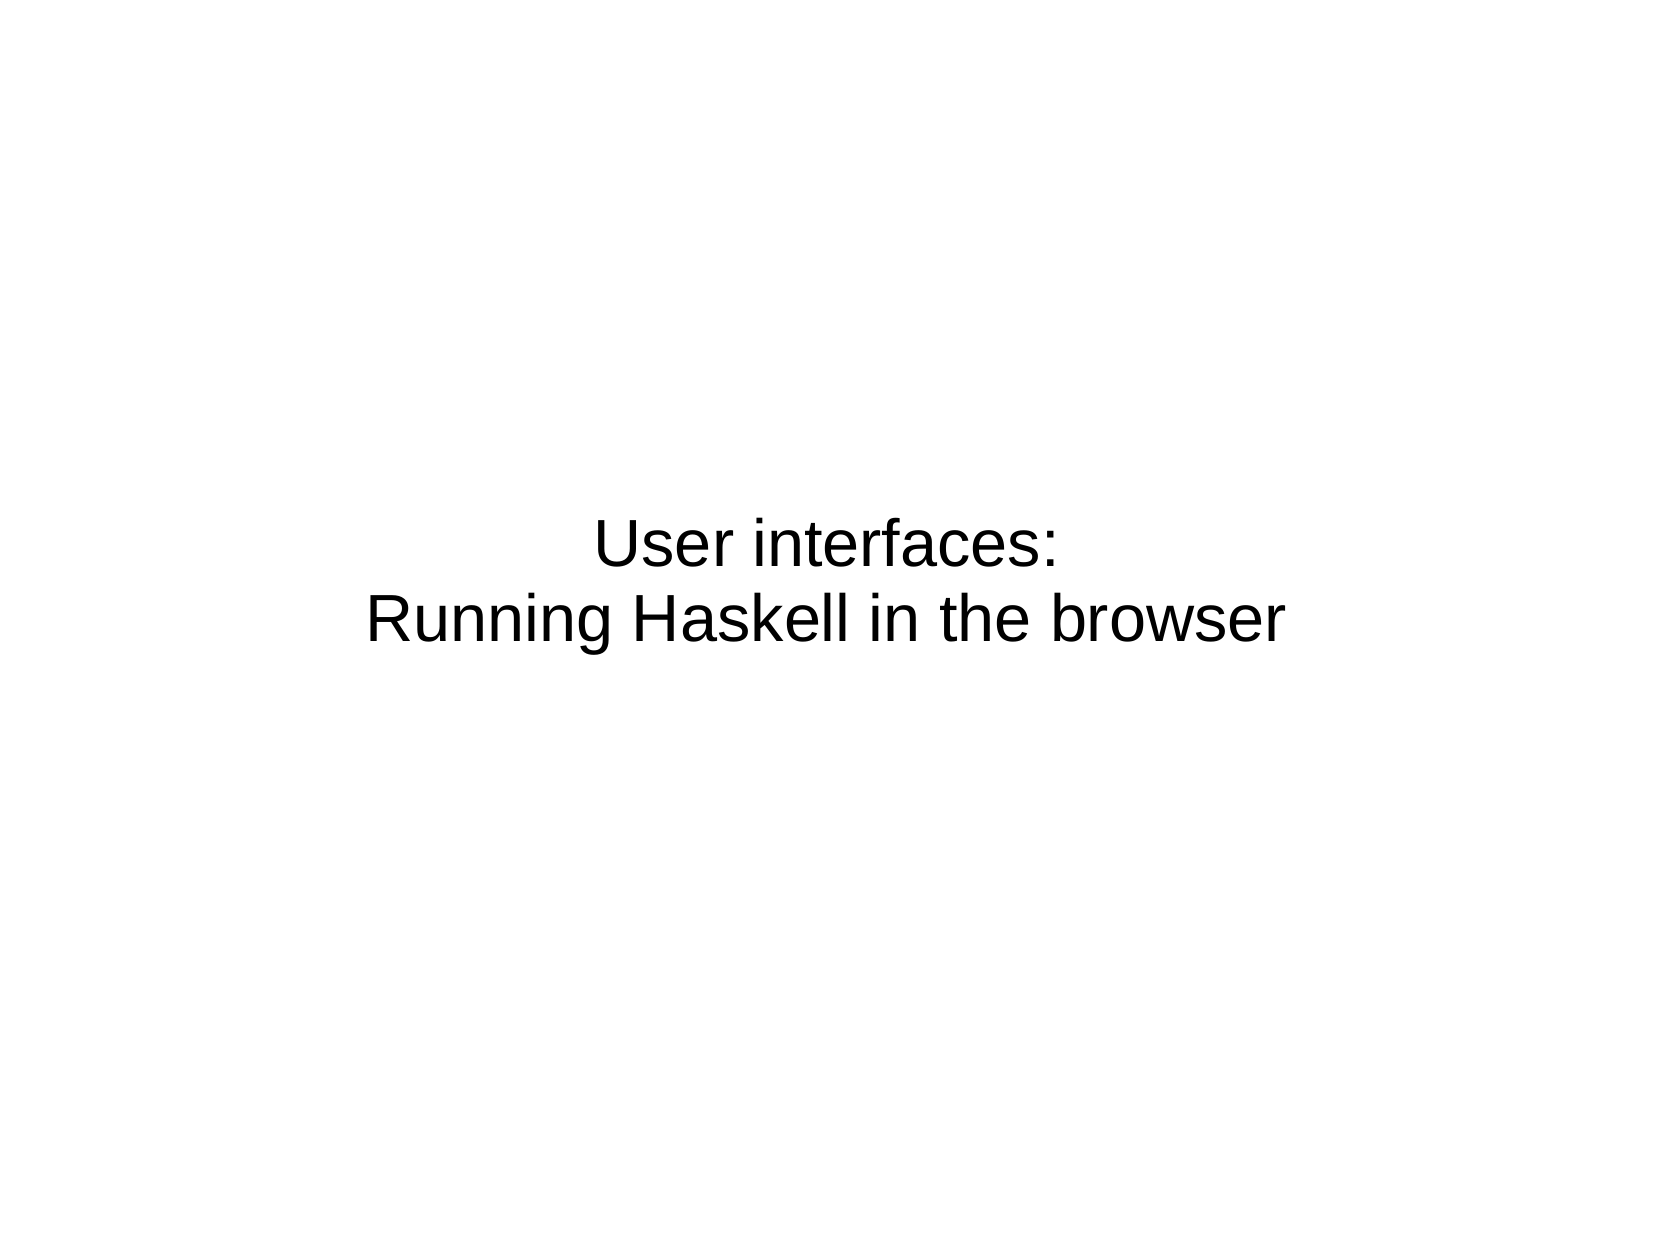

# User interfaces:
Running Haskell in the browser